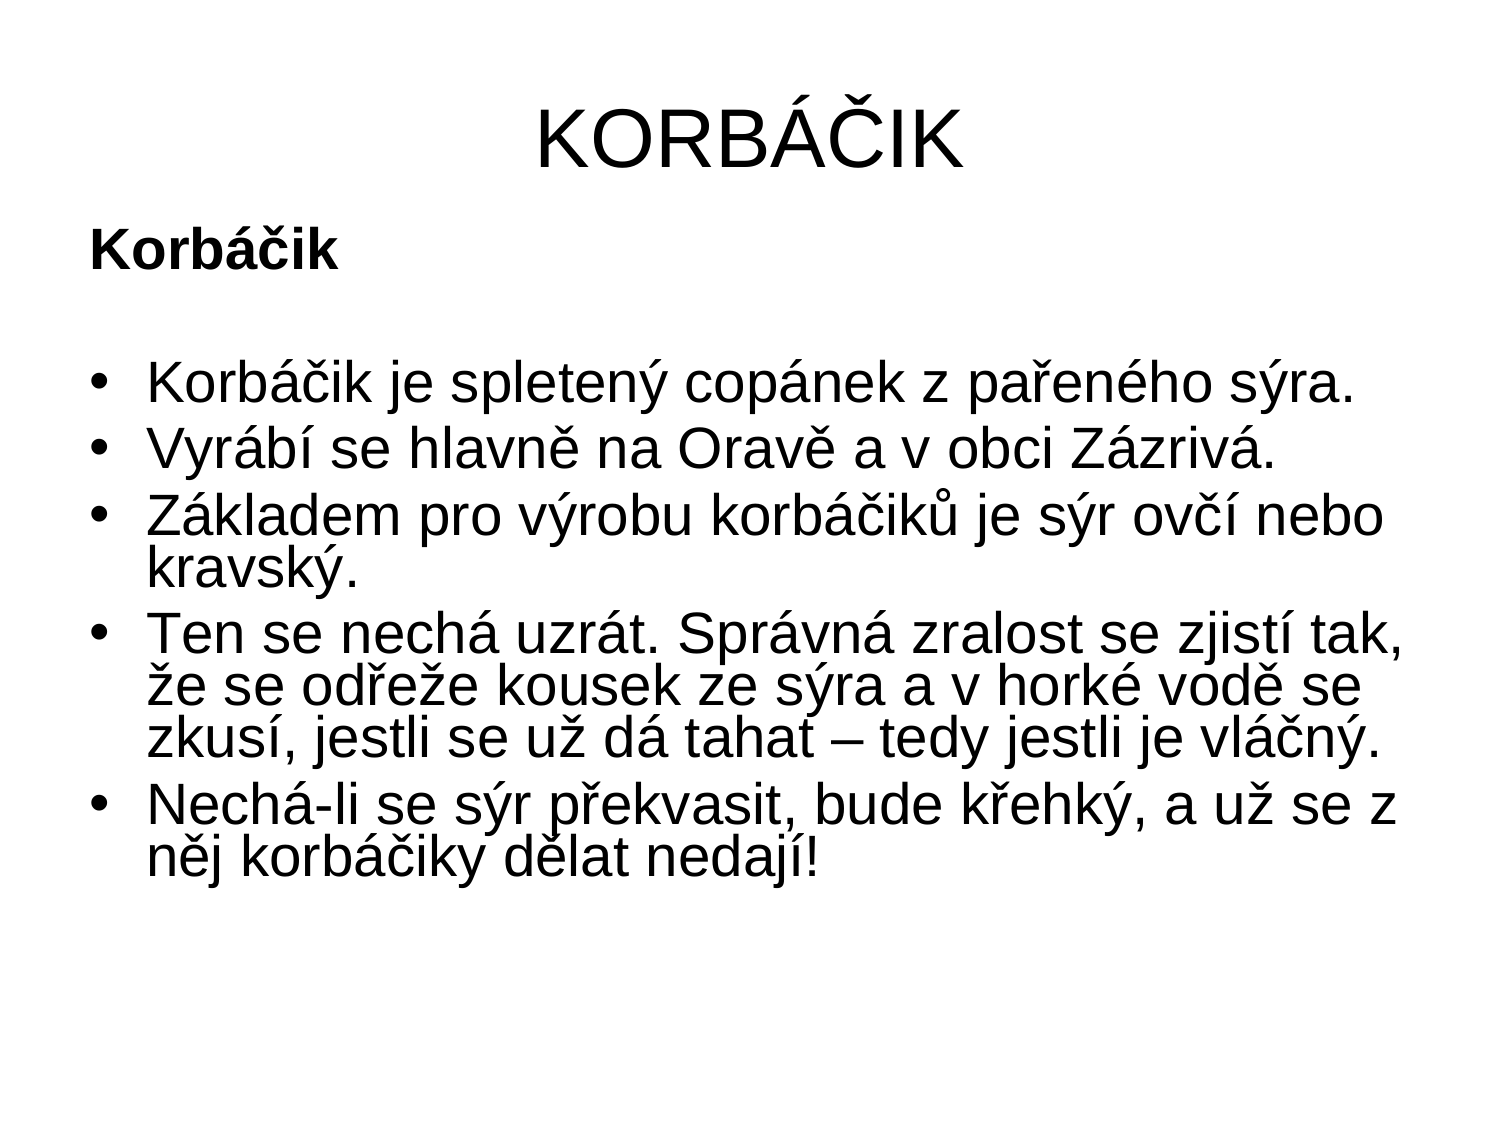

# KORBÁČIK
Korbáčik
Korbáčik je spletený copánek z pařeného sýra.
Vyrábí se hlavně na Oravě a v obci Zázrivá.
Základem pro výrobu korbáčiků je sýr ovčí nebo kravský.
Ten se nechá uzrát. Správná zralost se zjistí tak, že se odřeže kousek ze sýra a v horké vodě se zkusí, jestli se už dá tahat – tedy jestli je vláčný.
Nechá-li se sýr překvasit, bude křehký, a už se z něj korbáčiky dělat nedají!